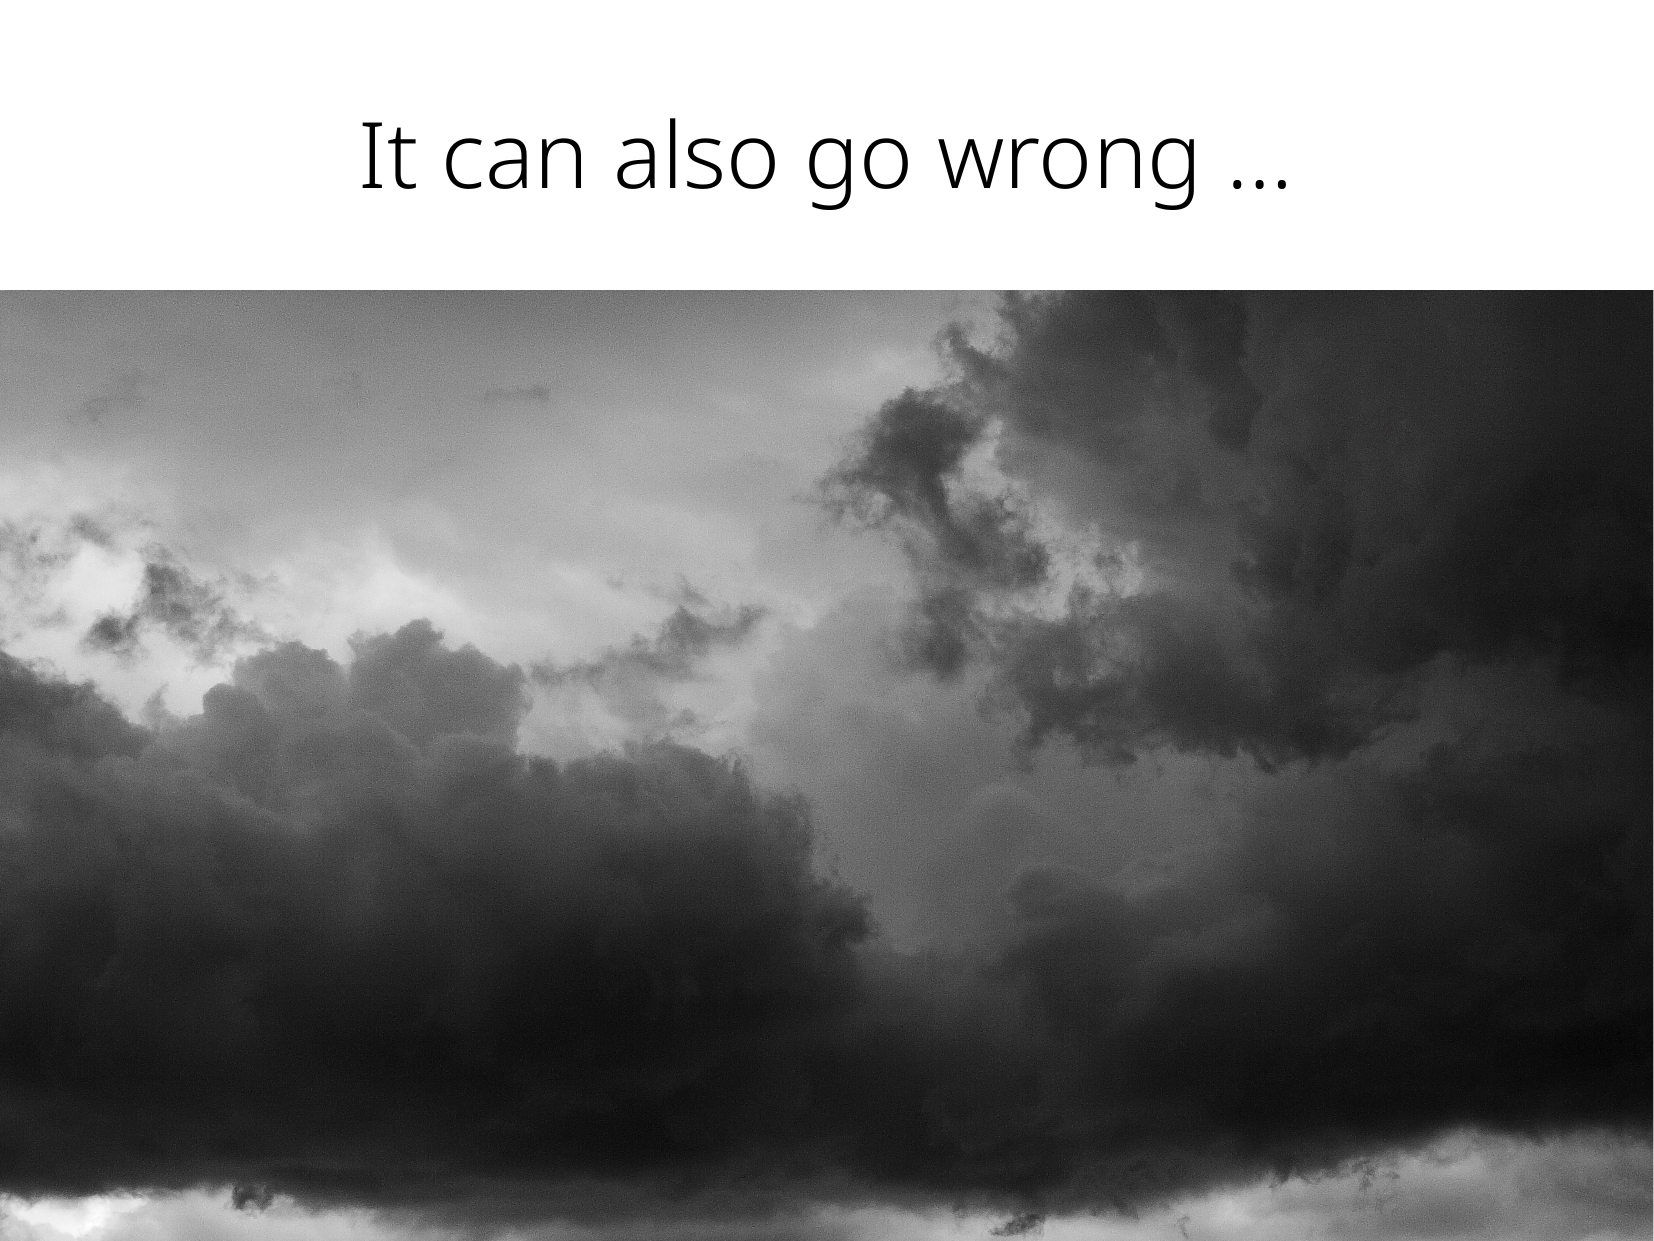

# It can also go wrong …